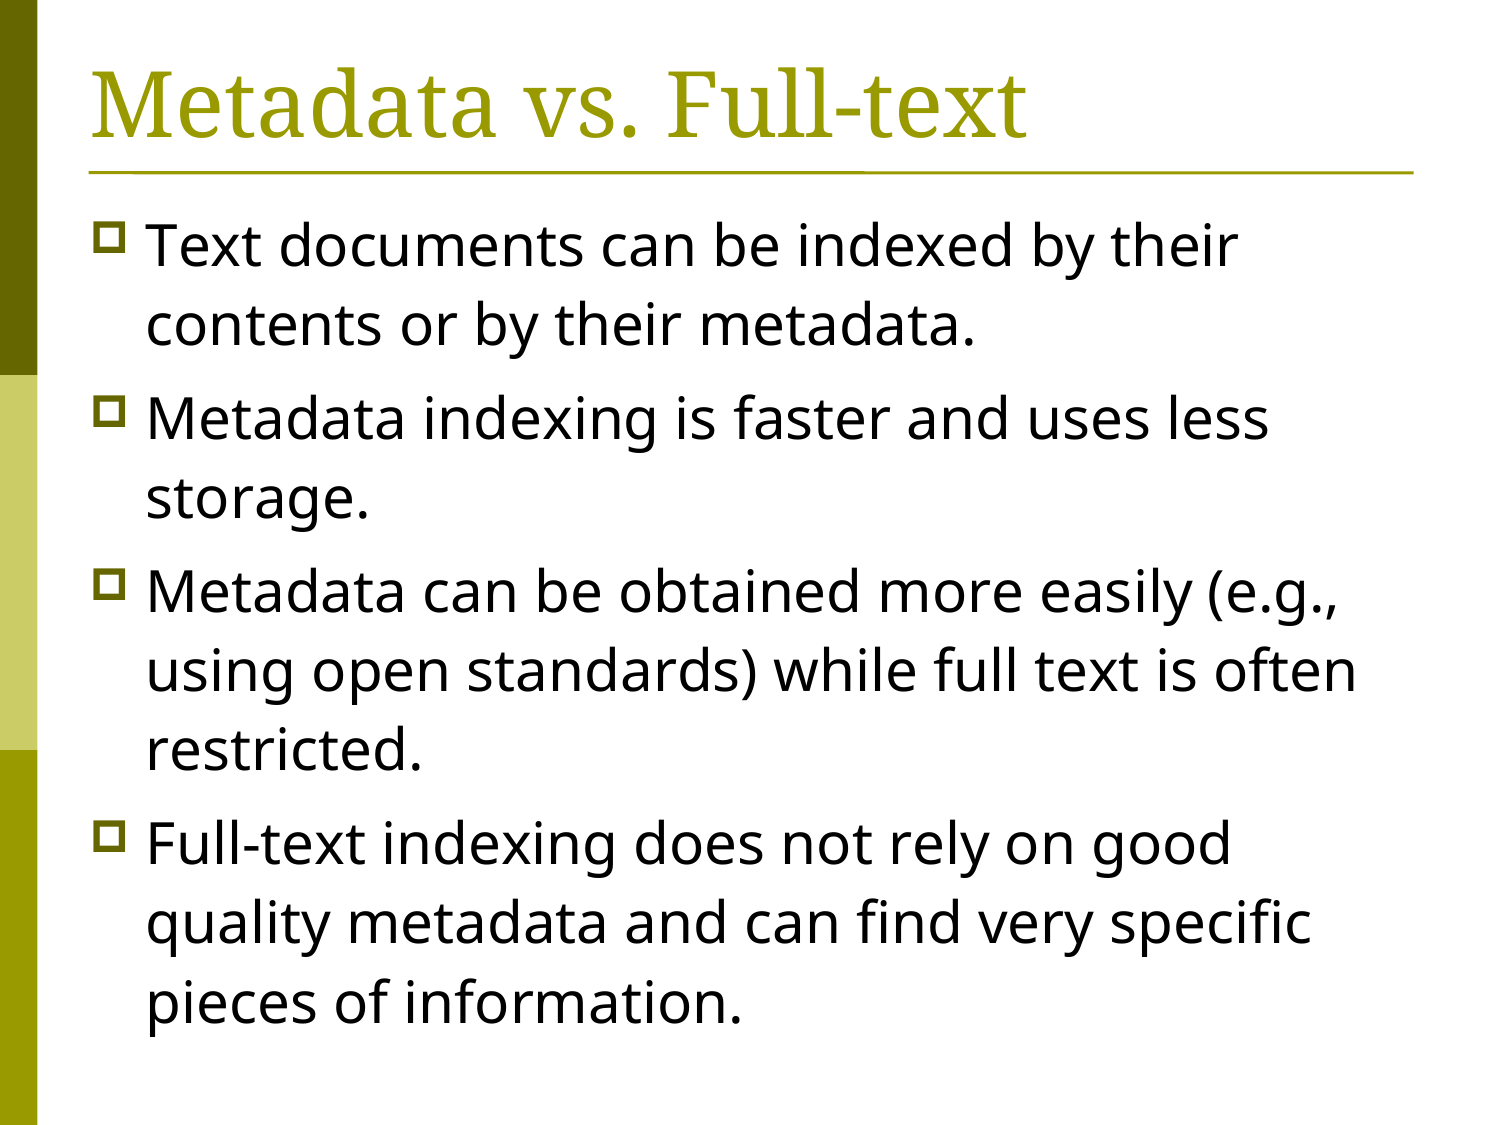

# Metadata vs. Full-text
Text documents can be indexed by their contents or by their metadata.
Metadata indexing is faster and uses less storage.
Metadata can be obtained more easily (e.g., using open standards) while full text is often restricted.
Full-text indexing does not rely on good quality metadata and can find very specific pieces of information.